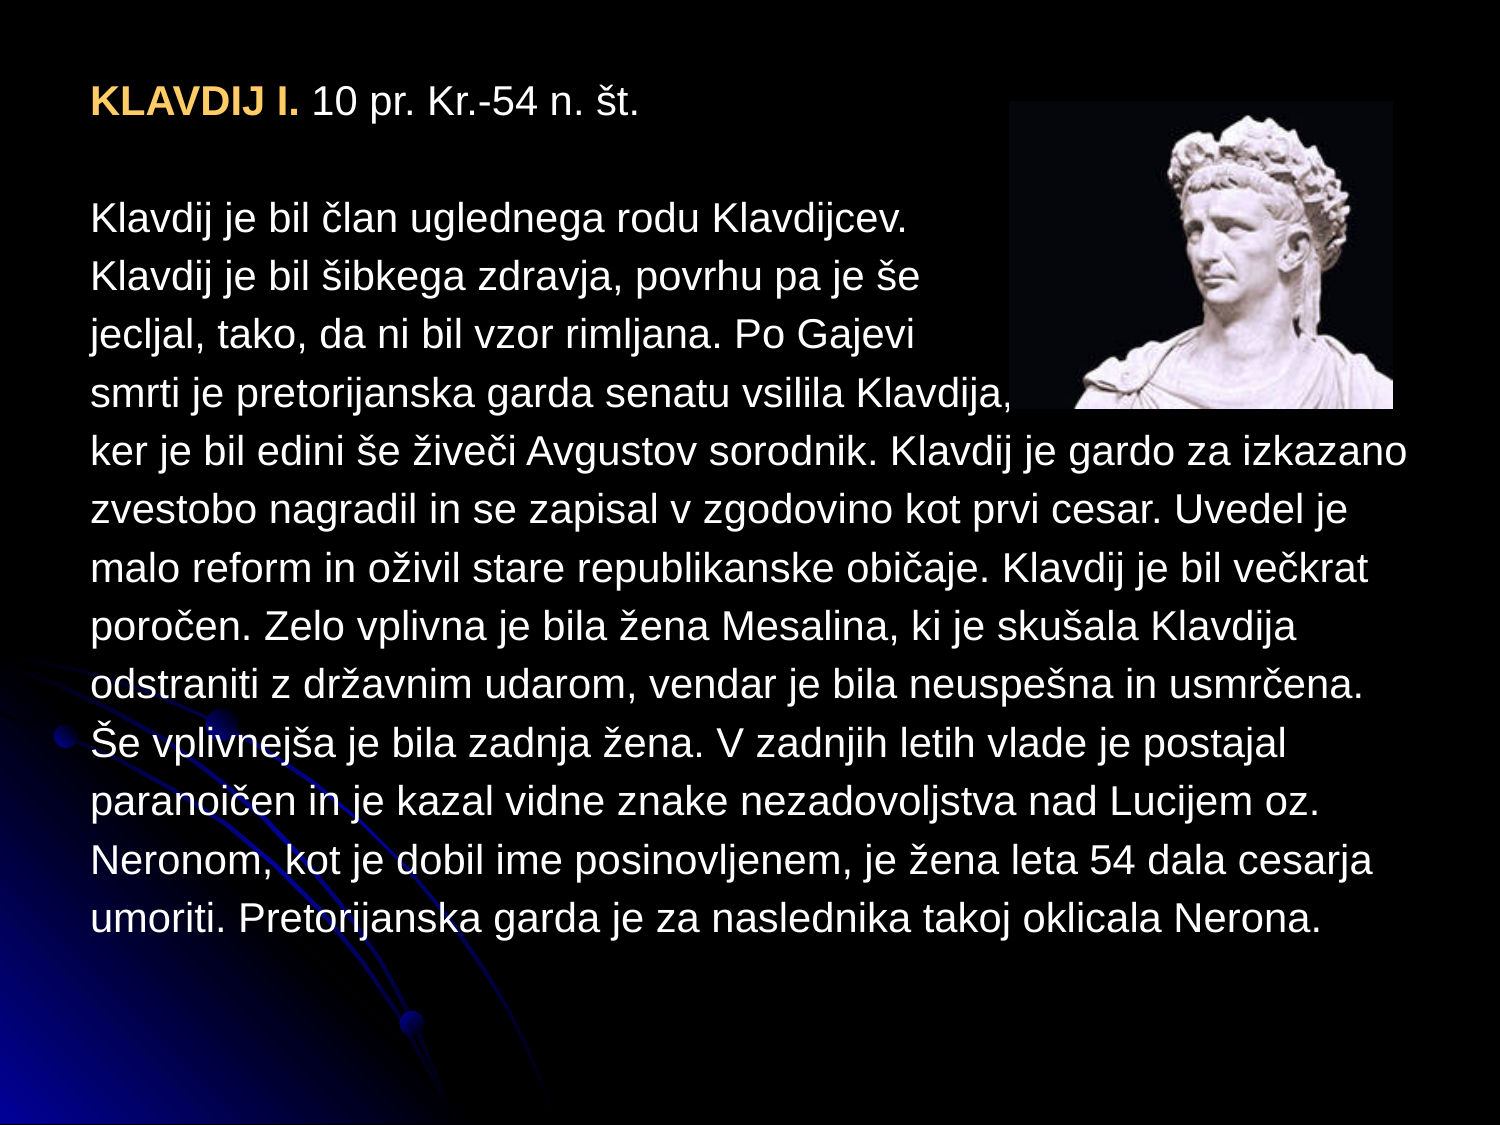

# KLAVDIJ I. 10 pr. Kr.-54 n. št.
Klavdij je bil član uglednega rodu Klavdijcev.
Klavdij je bil šibkega zdravja, povrhu pa je še
jecljal, tako, da ni bil vzor rimljana. Po Gajevi
smrti je pretorijanska garda senatu vsilila Klavdija,
ker je bil edini še živeči Avgustov sorodnik. Klavdij je gardo za izkazano
zvestobo nagradil in se zapisal v zgodovino kot prvi cesar. Uvedel je
malo reform in oživil stare republikanske običaje. Klavdij je bil večkrat
poročen. Zelo vplivna je bila žena Mesalina, ki je skušala Klavdija
odstraniti z državnim udarom, vendar je bila neuspešna in usmrčena.
Še vplivnejša je bila zadnja žena. V zadnjih letih vlade je postajal
paranoičen in je kazal vidne znake nezadovoljstva nad Lucijem oz.
Neronom, kot je dobil ime posinovljenem, je žena leta 54 dala cesarja
umoriti. Pretorijanska garda je za naslednika takoj oklicala Nerona.